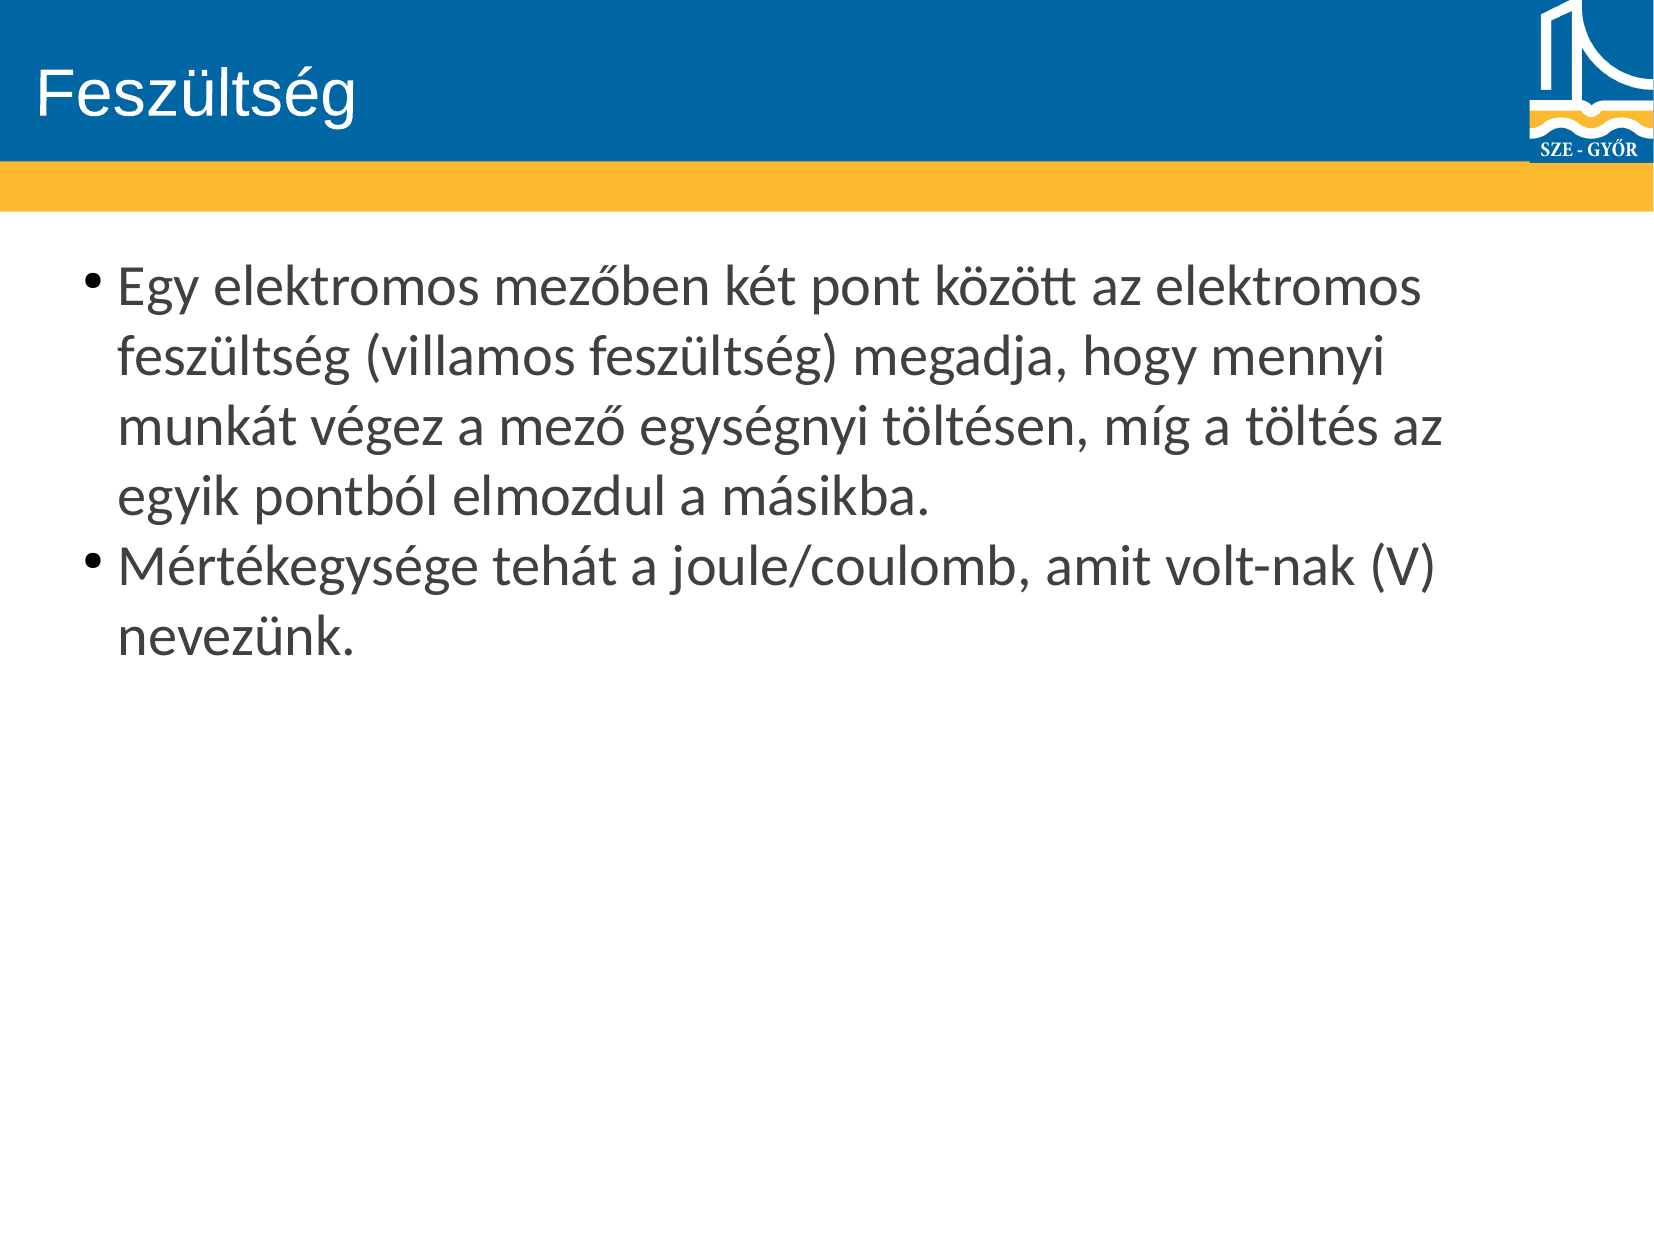

Feszültség
Egy elektromos mezőben két pont között az elektromos feszültség (villamos feszültség) megadja, hogy mennyi munkát végez a mező egységnyi töltésen, míg a töltés az egyik pontból elmozdul a másikba.
Mértékegysége tehát a joule/coulomb, amit volt-nak (V) nevezünk.